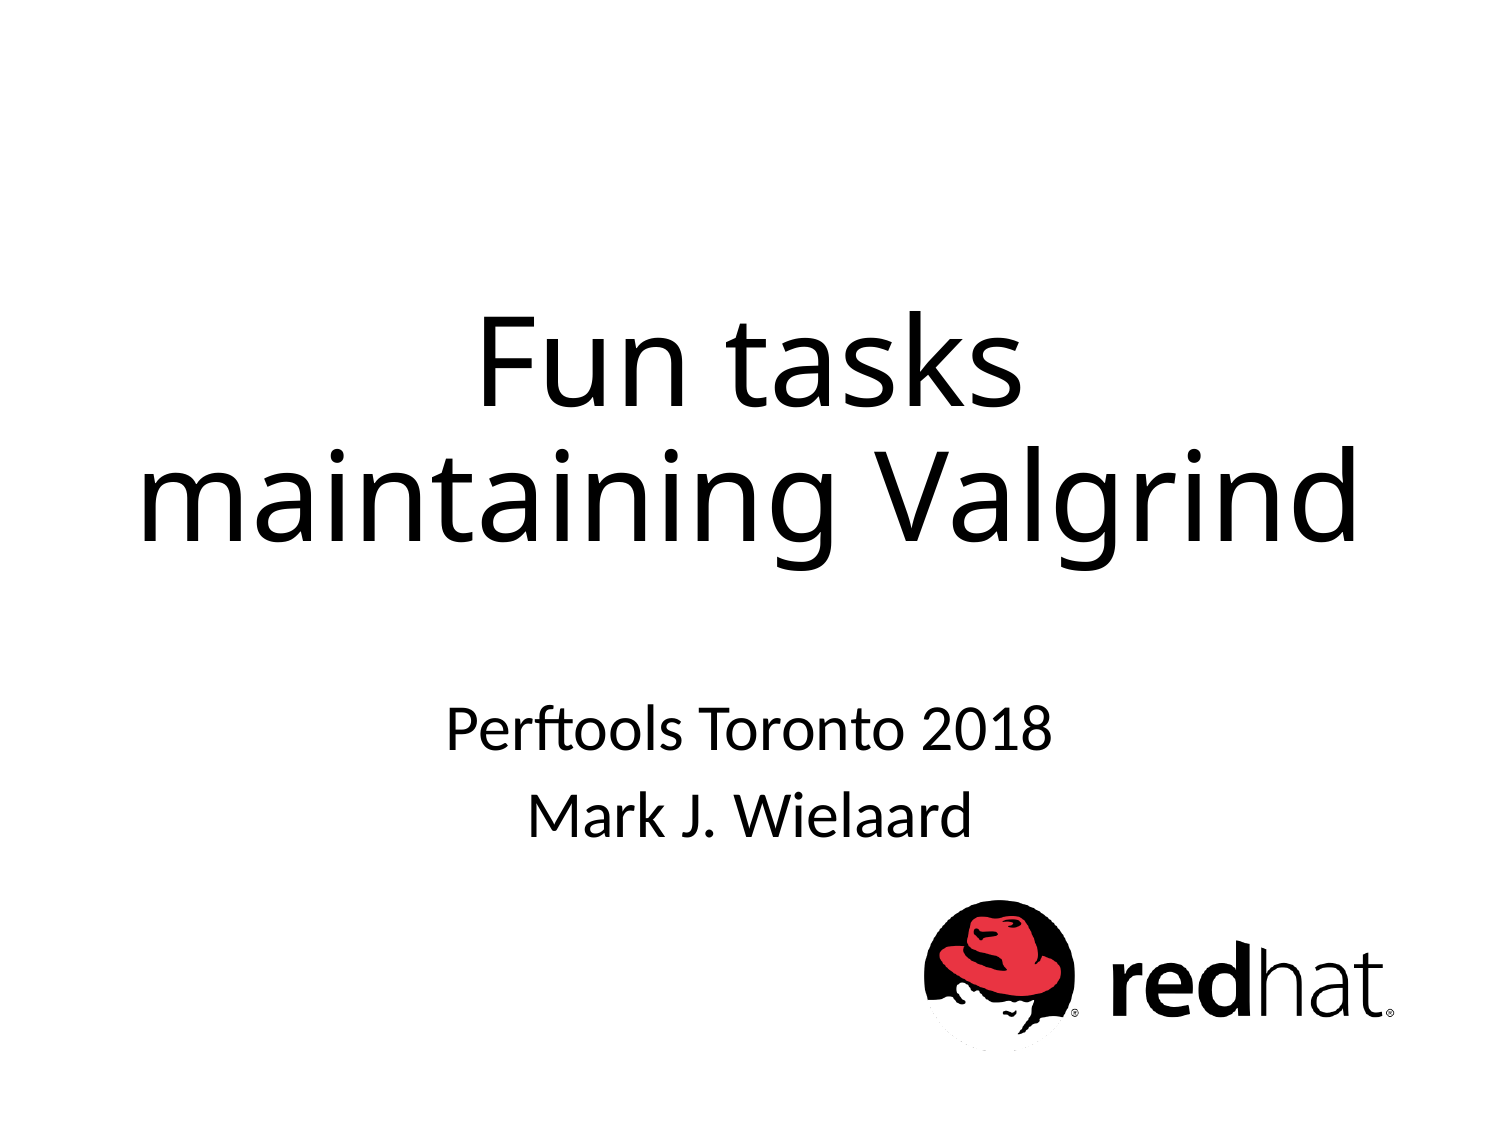

# Fun tasks maintaining Valgrind
Perftools Toronto 2018
Mark J. Wielaard